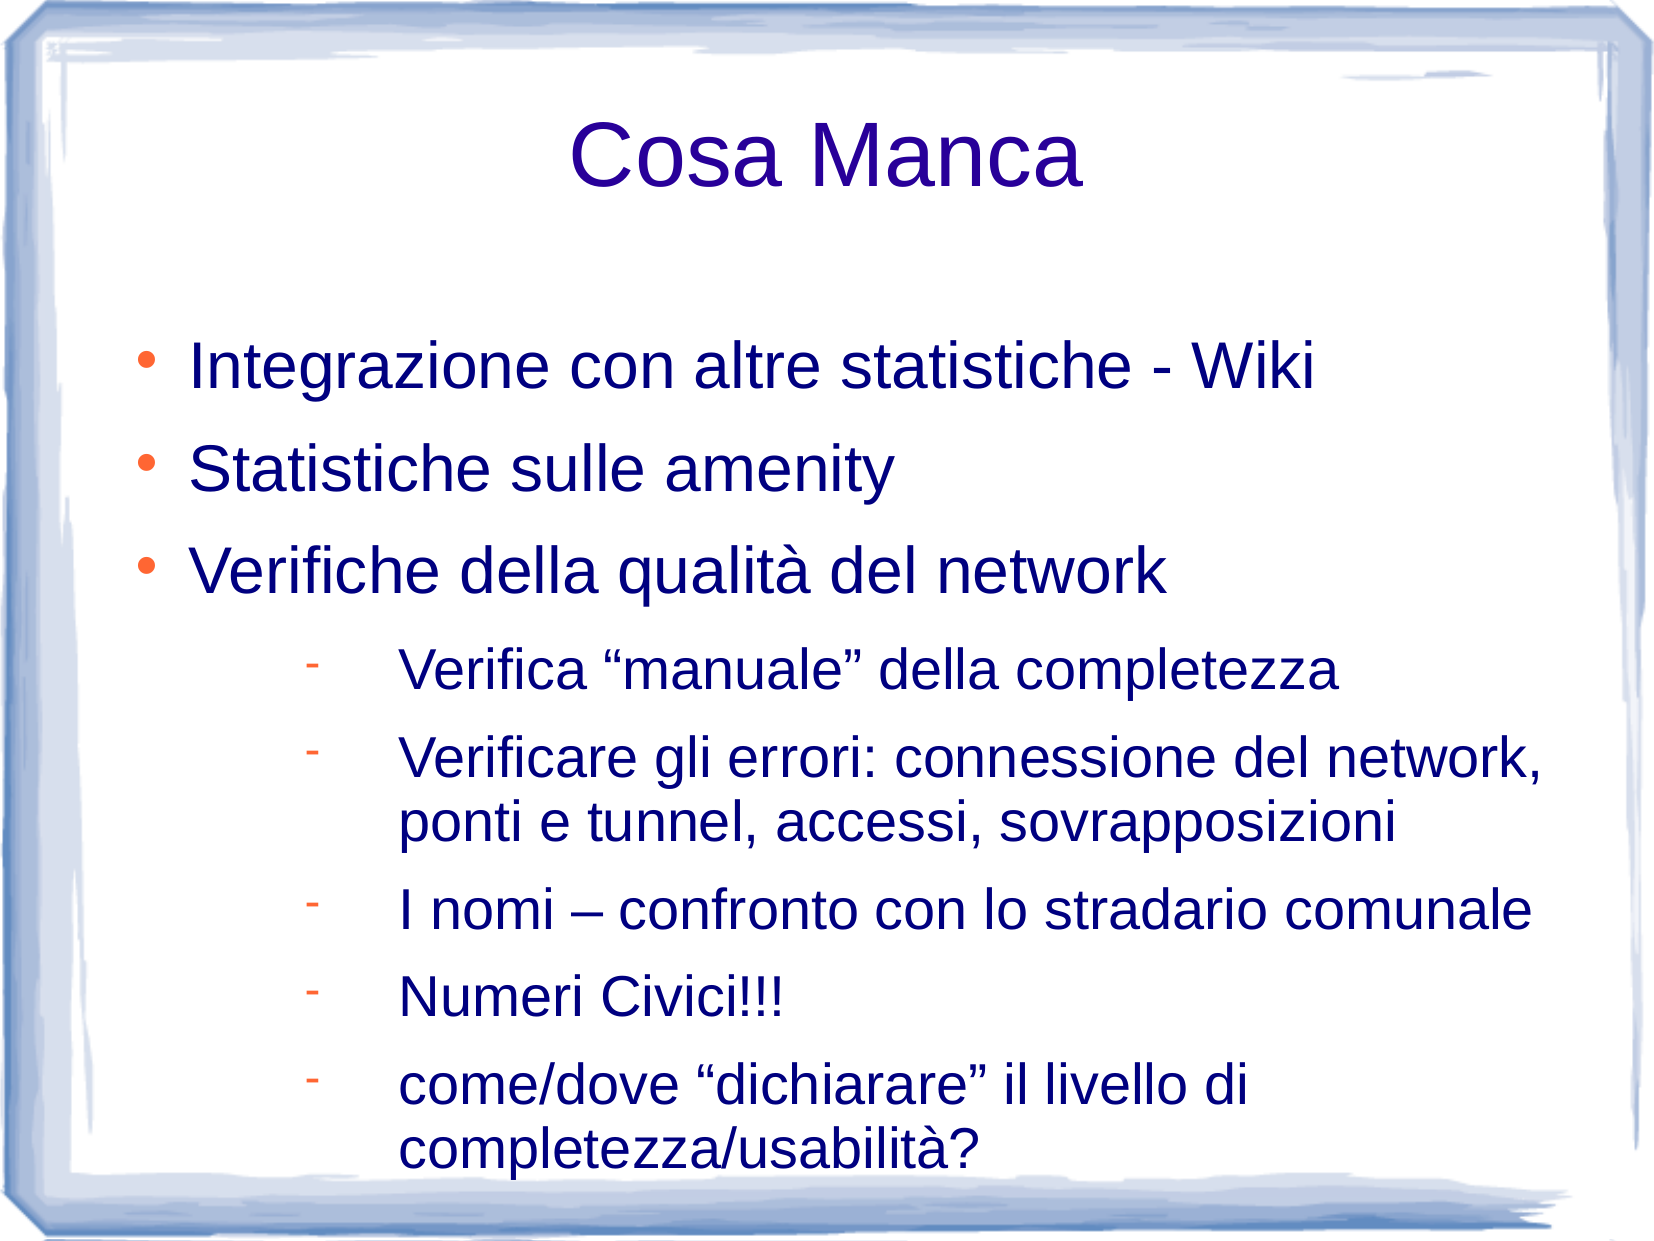

# Cosa Manca
Integrazione con altre statistiche - Wiki
Statistiche sulle amenity
Verifiche della qualità del network
Verifica “manuale” della completezza
Verificare gli errori: connessione del network, ponti e tunnel, accessi, sovrapposizioni
I nomi – confronto con lo stradario comunale
Numeri Civici!!!
come/dove “dichiarare” il livello di completezza/usabilità?